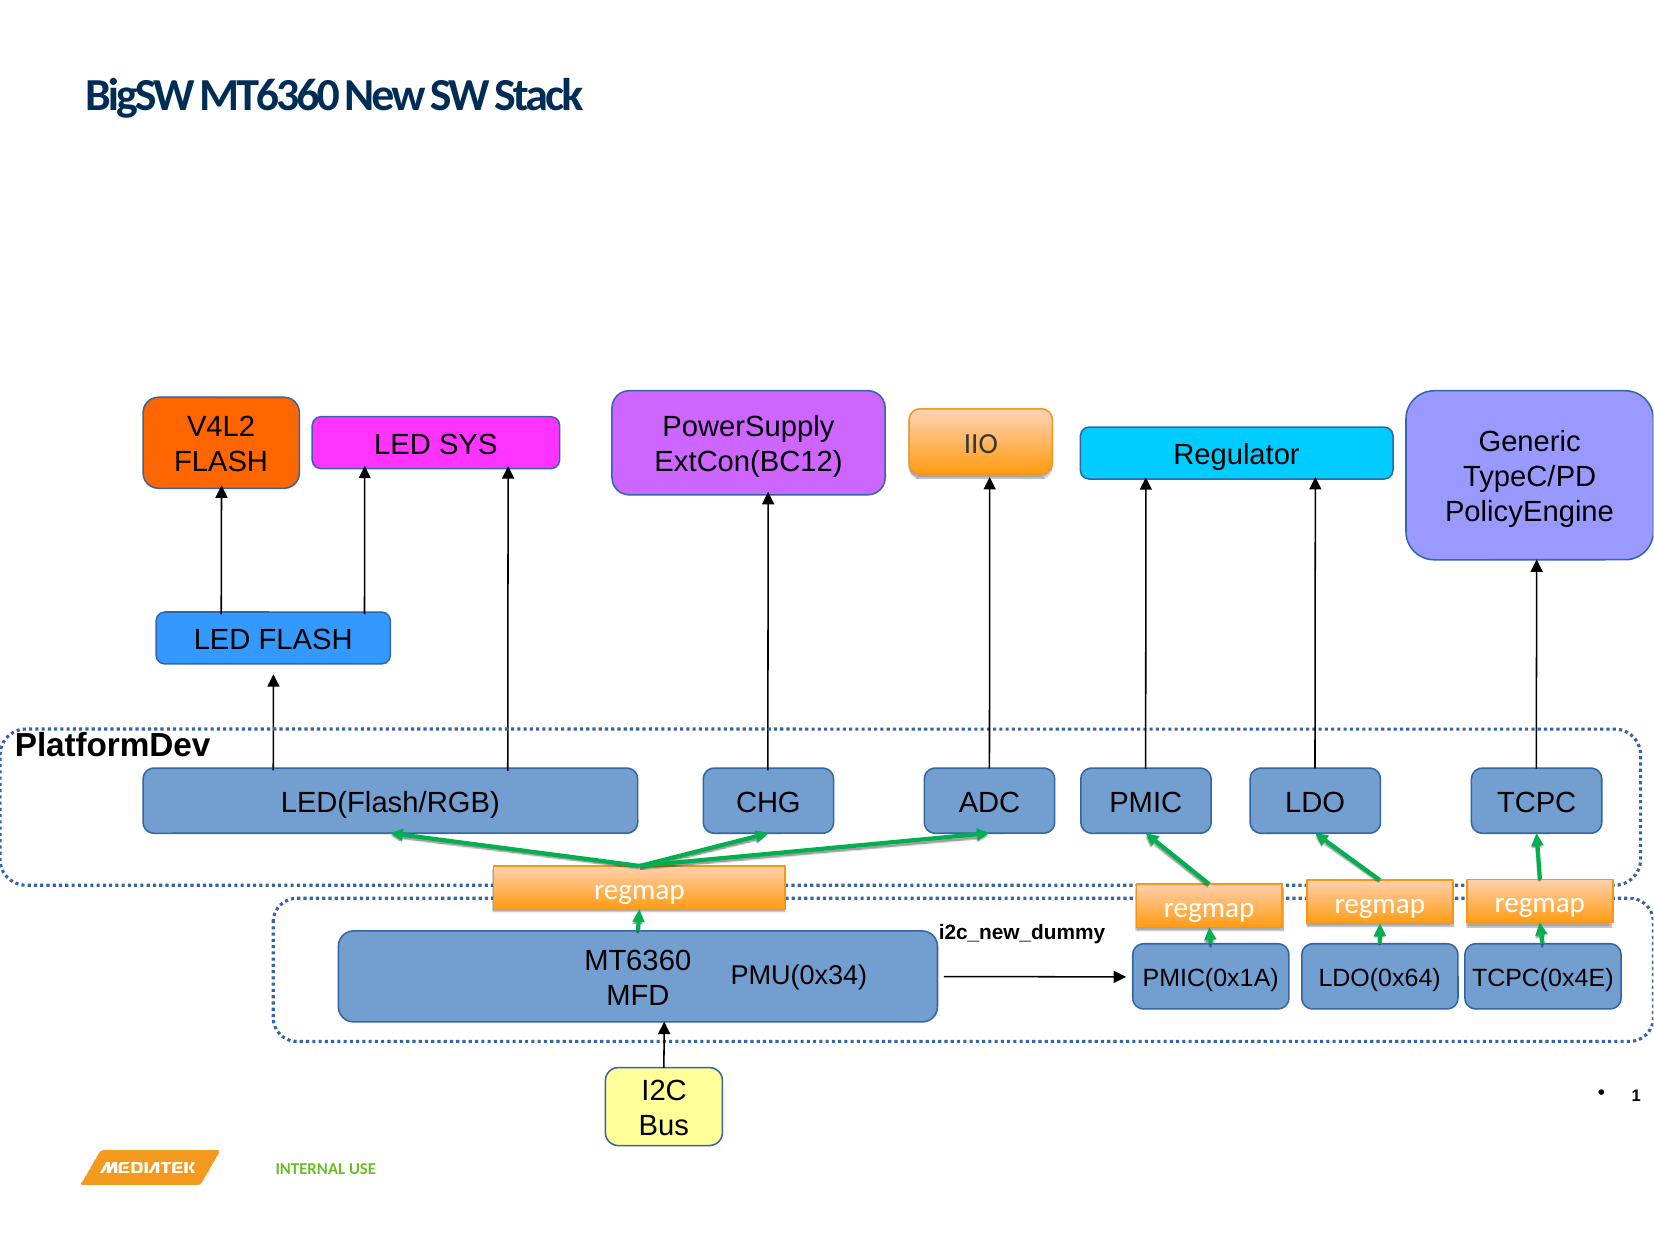

# BigSW MT6360 New SW Stack
PowerSupply
ExtCon(BC12)
Generic
TypeC/PD
PolicyEngine
V4L2
FLASH
IIO
LED SYS
Regulator
LED FLASH
PlatformDev
LED(Flash/RGB)
CHG
ADC
PMIC
LDO
TCPC
regmap
regmap
regmap
regmap
i2c_new_dummy
MT6360
MFD
PMIC(0x1A)
LDO(0x64)
TCPC(0x4E)
PMU(0x34)
I2C
Bus
1